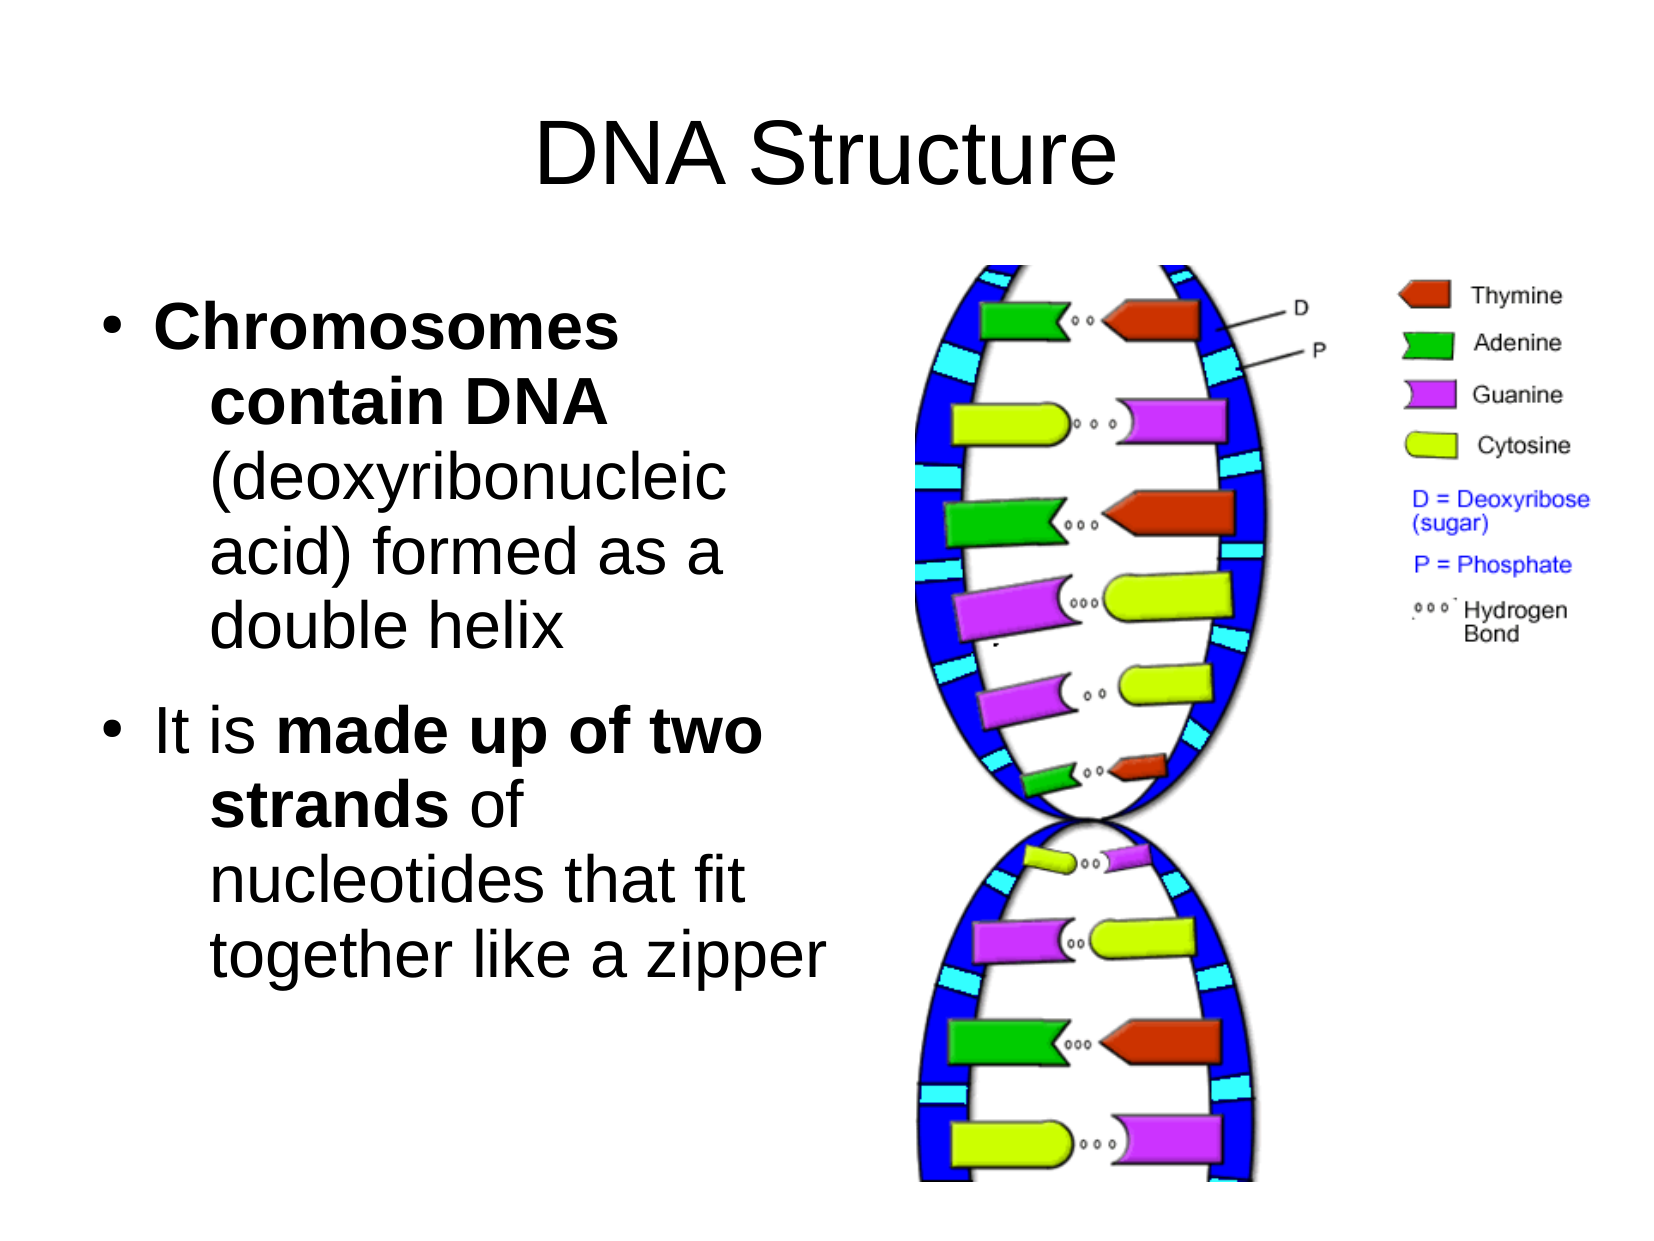

# DNA Structure
Chromosomes contain DNA (deoxyribonucleic acid) formed as a double helix
It is made up of two strands of nucleotides that fit together like a zipper